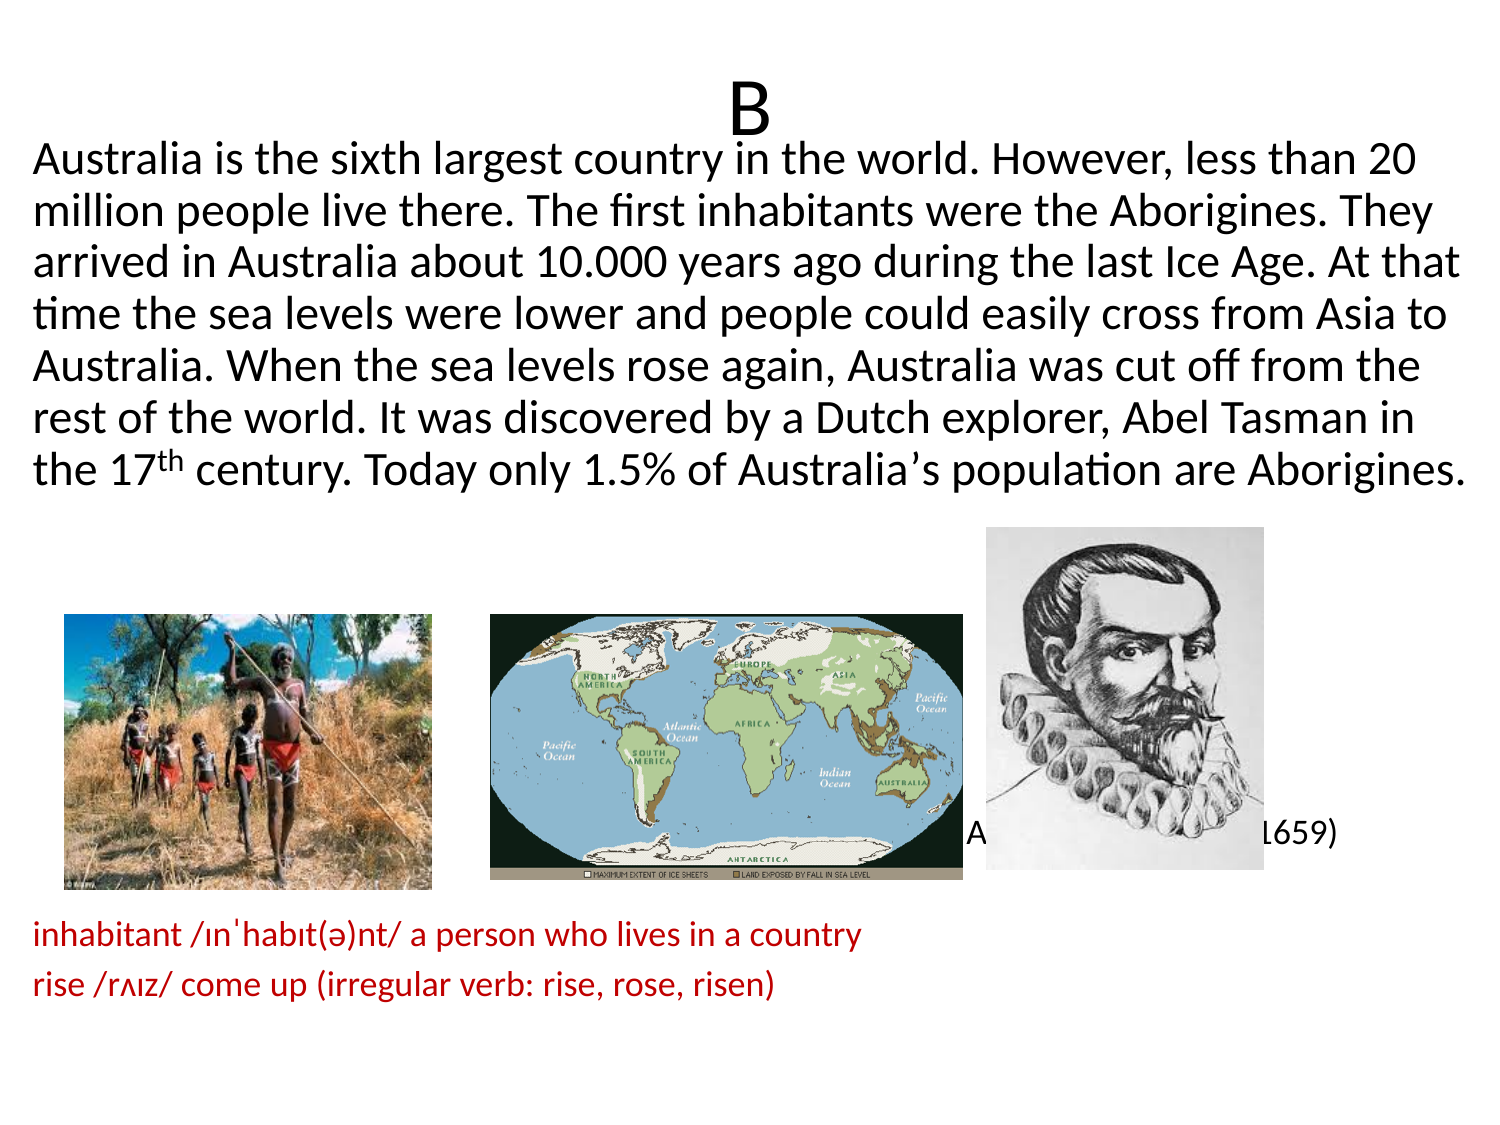

# B
Australia is the sixth largest country in the world. However, less than 20 million people live there. The first inhabitants were the Aborigines. They arrived in Australia about 10.000 years ago during the last Ice Age. At that time the sea levels were lower and people could easily cross from Asia to Australia. When the sea levels rose again, Australia was cut off from the rest of the world. It was discovered by a Dutch explorer, Abel Tasman in the 17th century. Today only 1.5% of Australia’s population are Aborigines.
 The Aborigines The last Ice Age Abel Tasman (1603-1659)
inhabitant /ɪnˈhabɪt(ə)nt/ a person who lives in a country
rise /rʌɪz/ come up (irregular verb: rise, rose, risen)